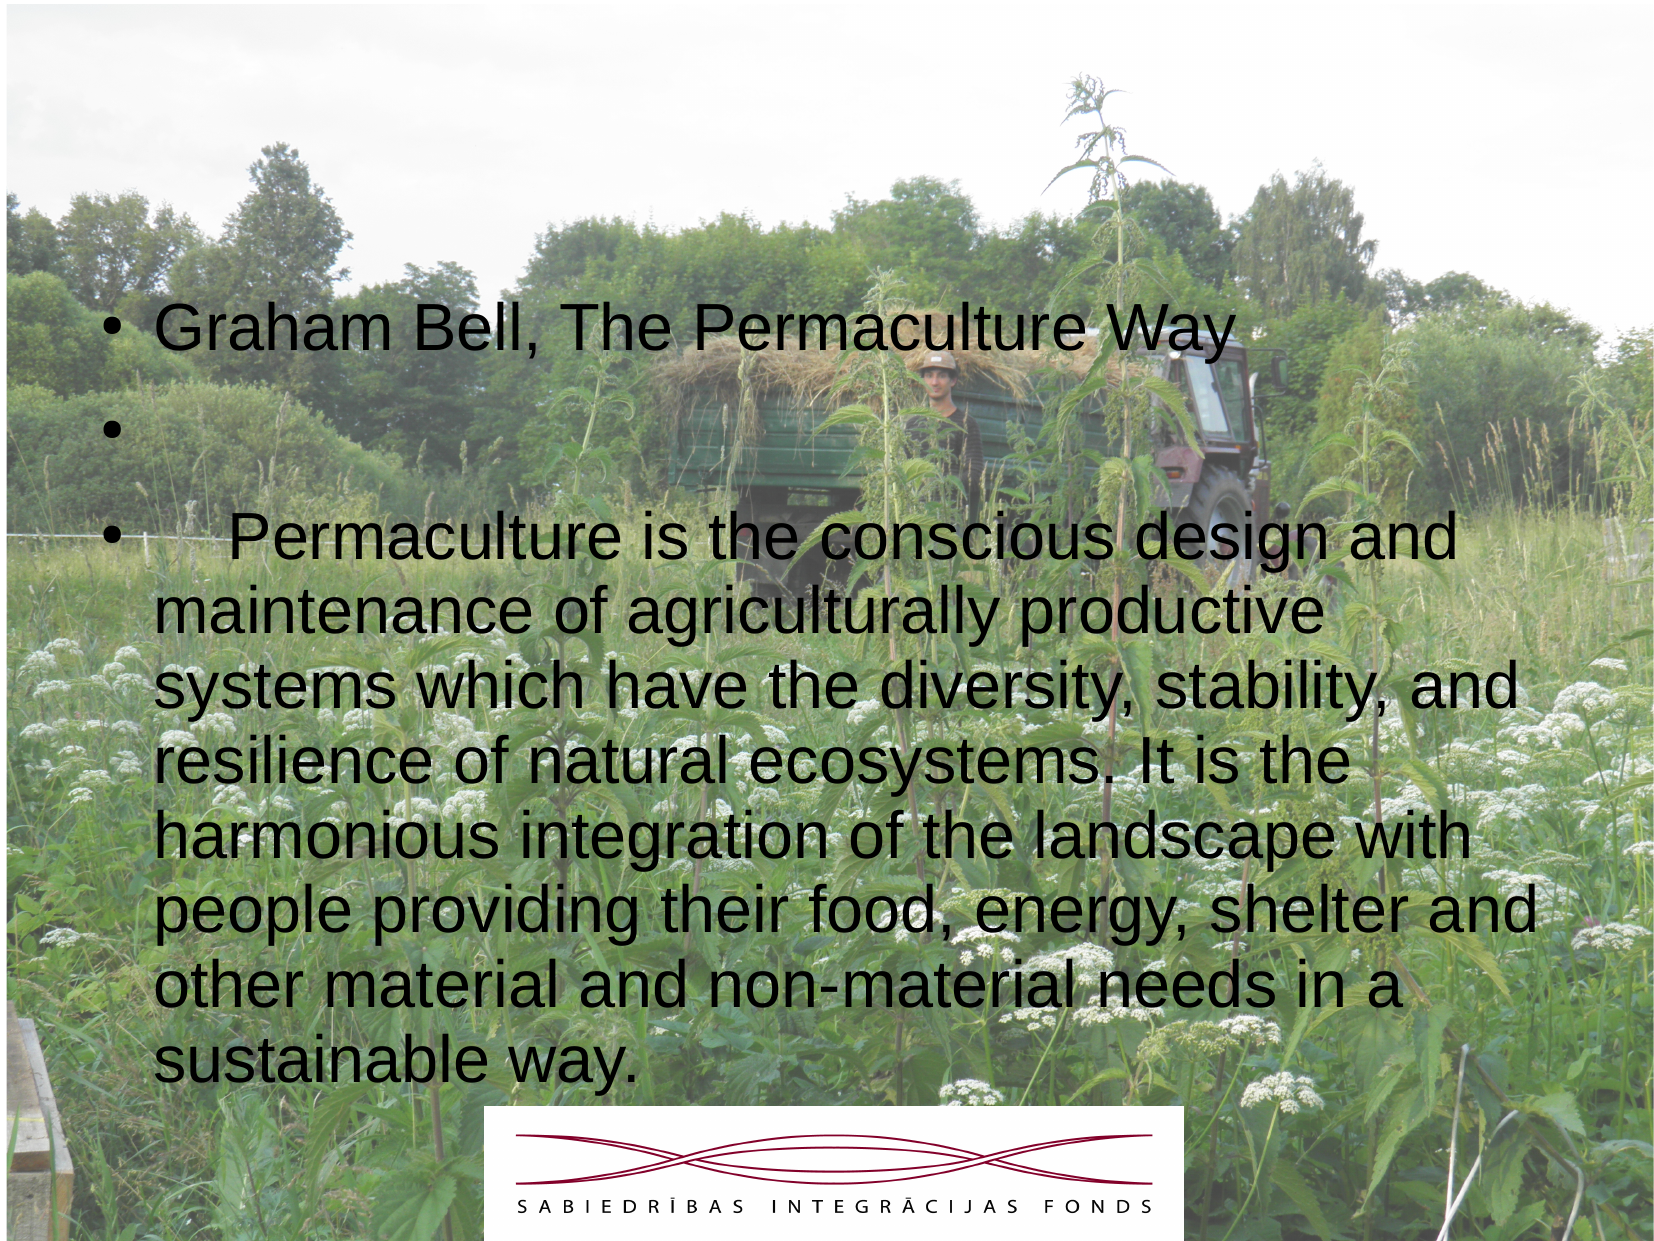

#
Graham Bell, The Permaculture Way
 Permaculture is the conscious design and maintenance of agriculturally productive systems which have the diversity, stability, and resilience of natural ecosystems. It is the harmonious integration of the landscape with people providing their food, energy, shelter and other material and non-material needs in a sustainable way.